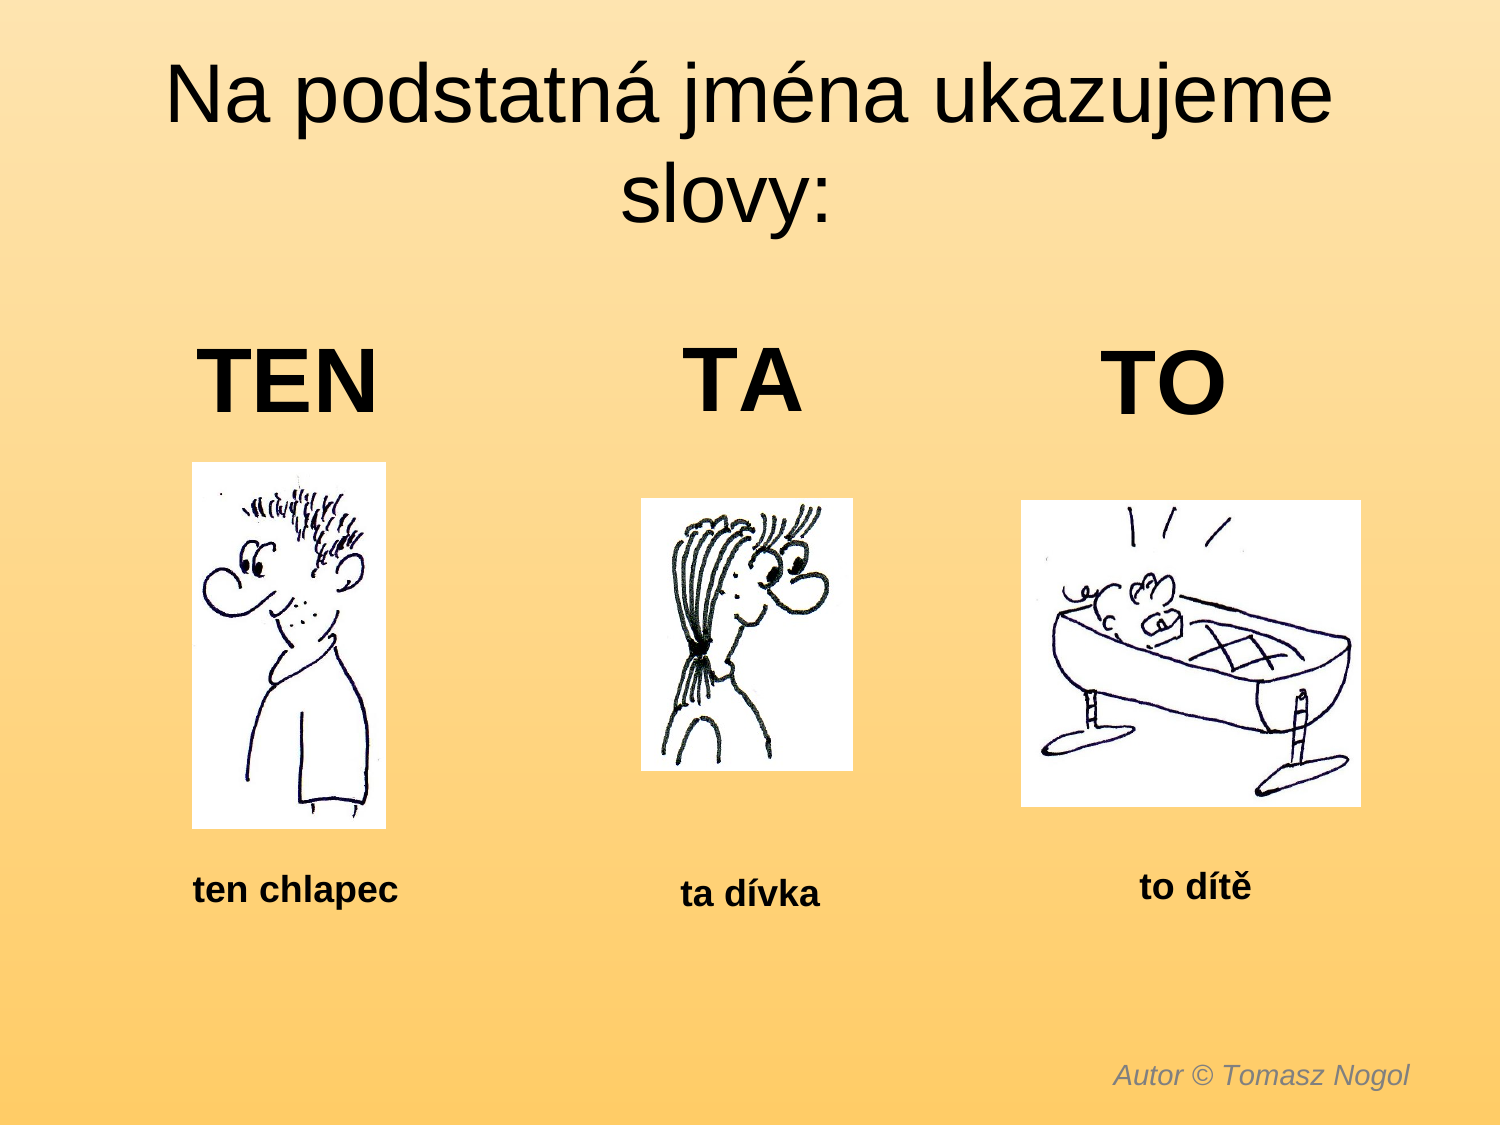

# Na podstatná jména ukazujeme slovy:
TA
TEN
TO
to dítě
ten chlapec
ta dívka
Autor © Tomasz Nogol